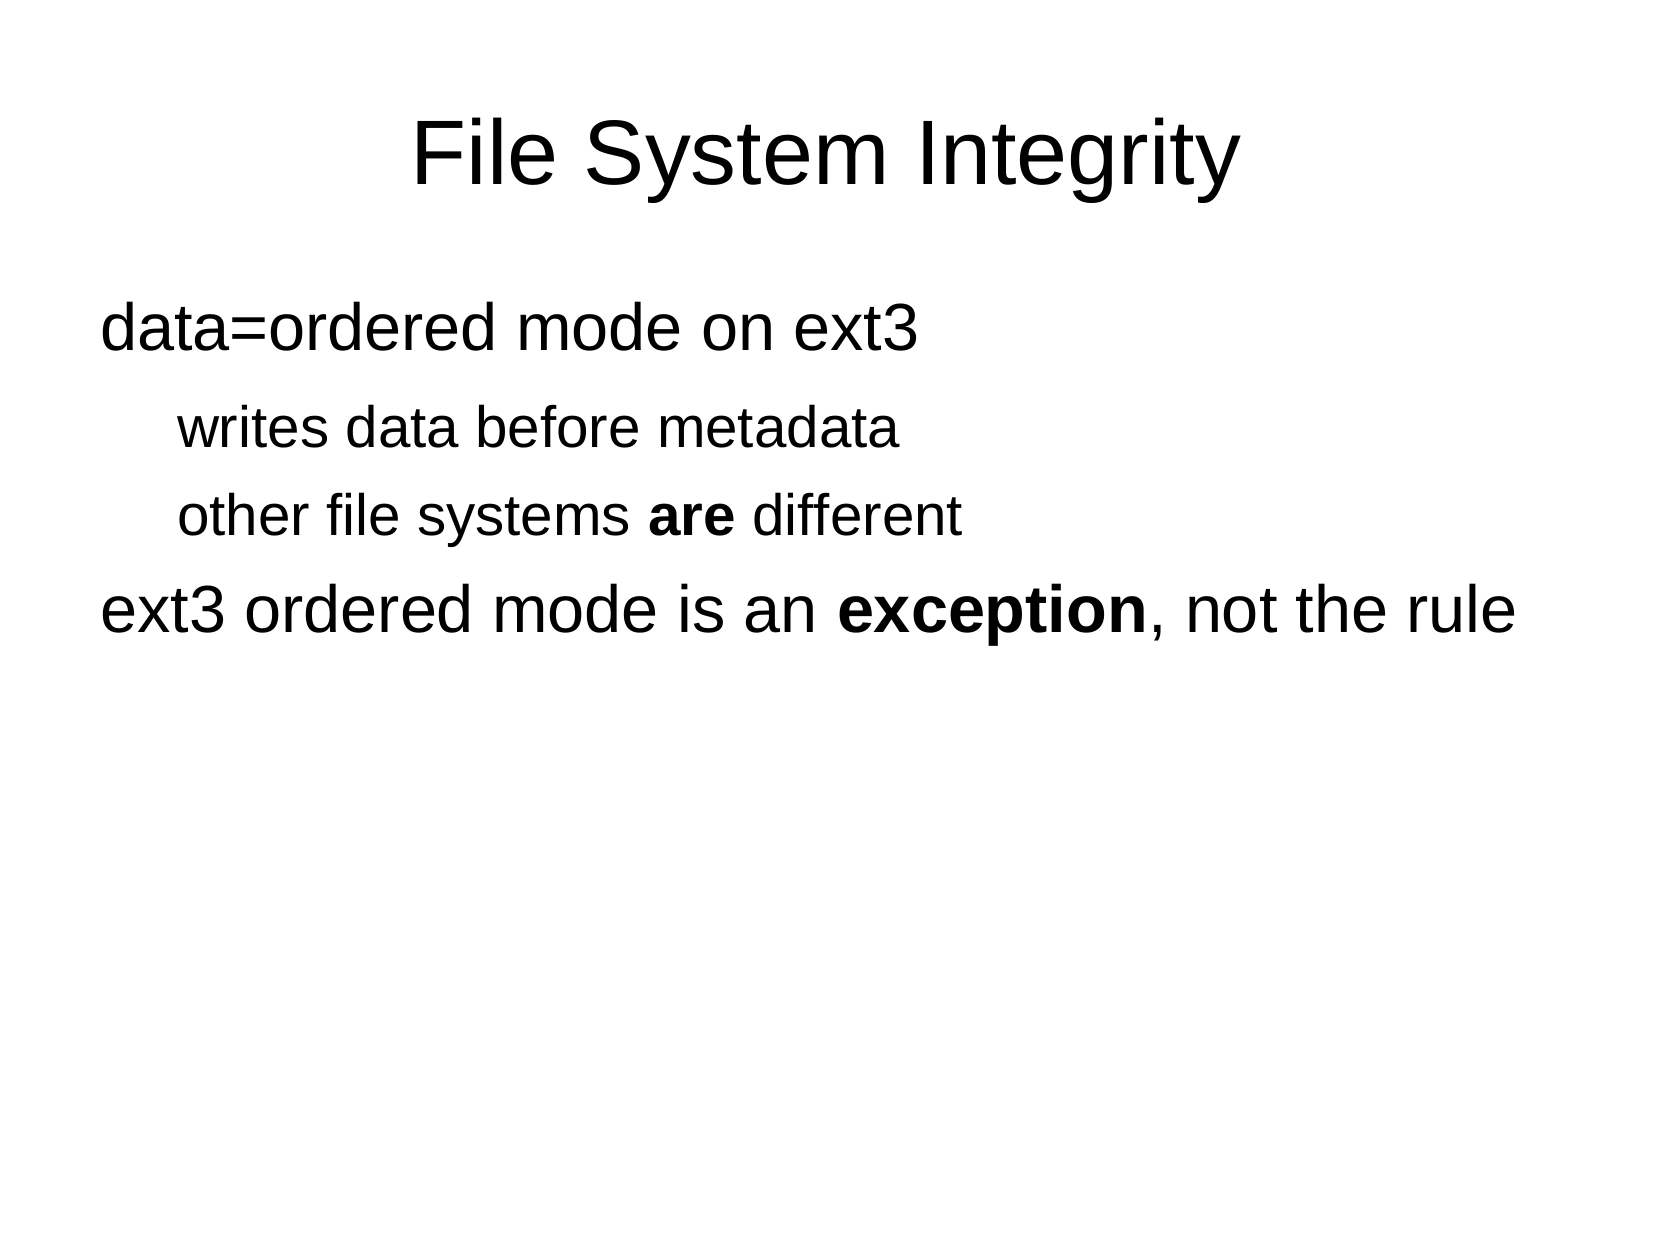

# File System Integrity
data=ordered mode on ext3
writes data before metadata
other file systems are different
ext3 ordered mode is an exception, not the rule